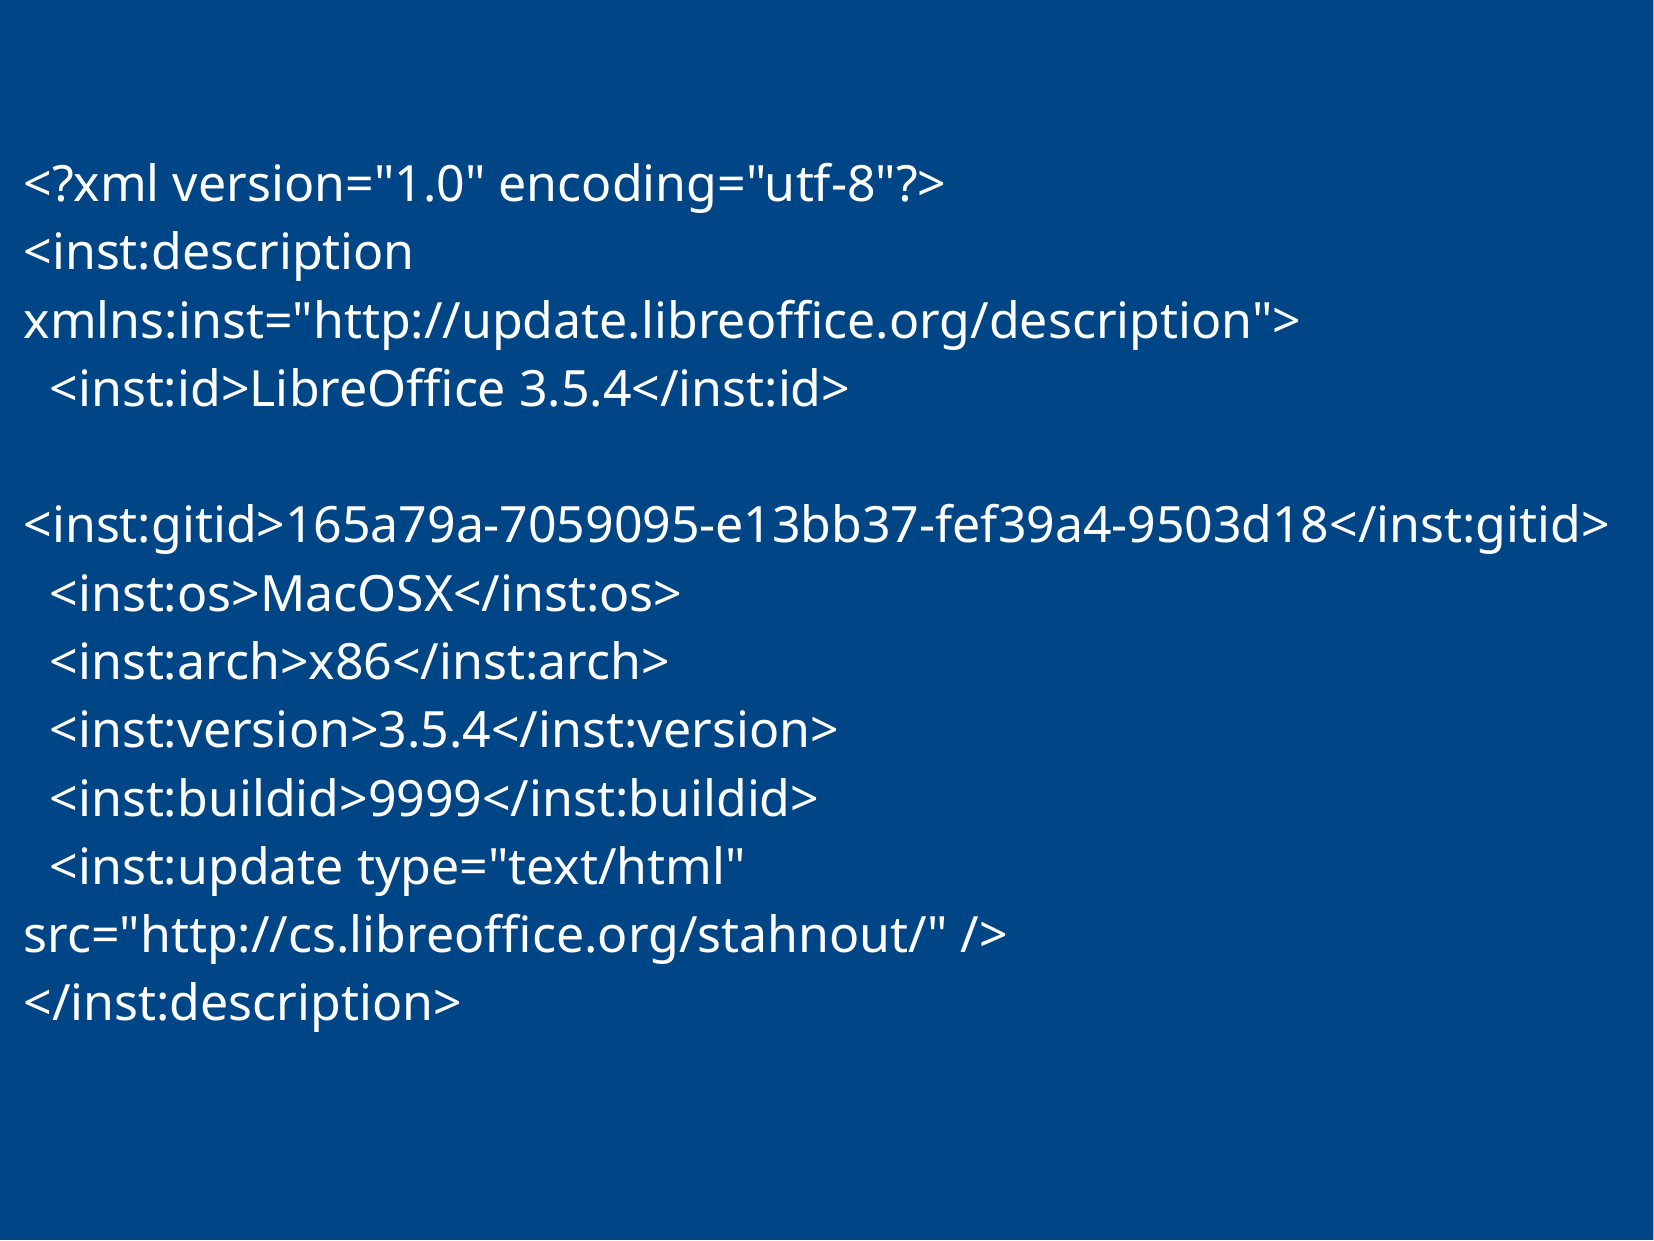

# <?xml version="1.0" encoding="utf-8"?>
<inst:description xmlns:inst="http://update.libreoffice.org/description">
 <inst:id>LibreOffice 3.5.4</inst:id>
 <inst:gitid>165a79a-7059095-e13bb37-fef39a4-9503d18</inst:gitid>
 <inst:os>MacOSX</inst:os>
 <inst:arch>x86</inst:arch>
 <inst:version>3.5.4</inst:version>
 <inst:buildid>9999</inst:buildid>
 <inst:update type="text/html" src="http://cs.libreoffice.org/stahnout/" />
</inst:description>